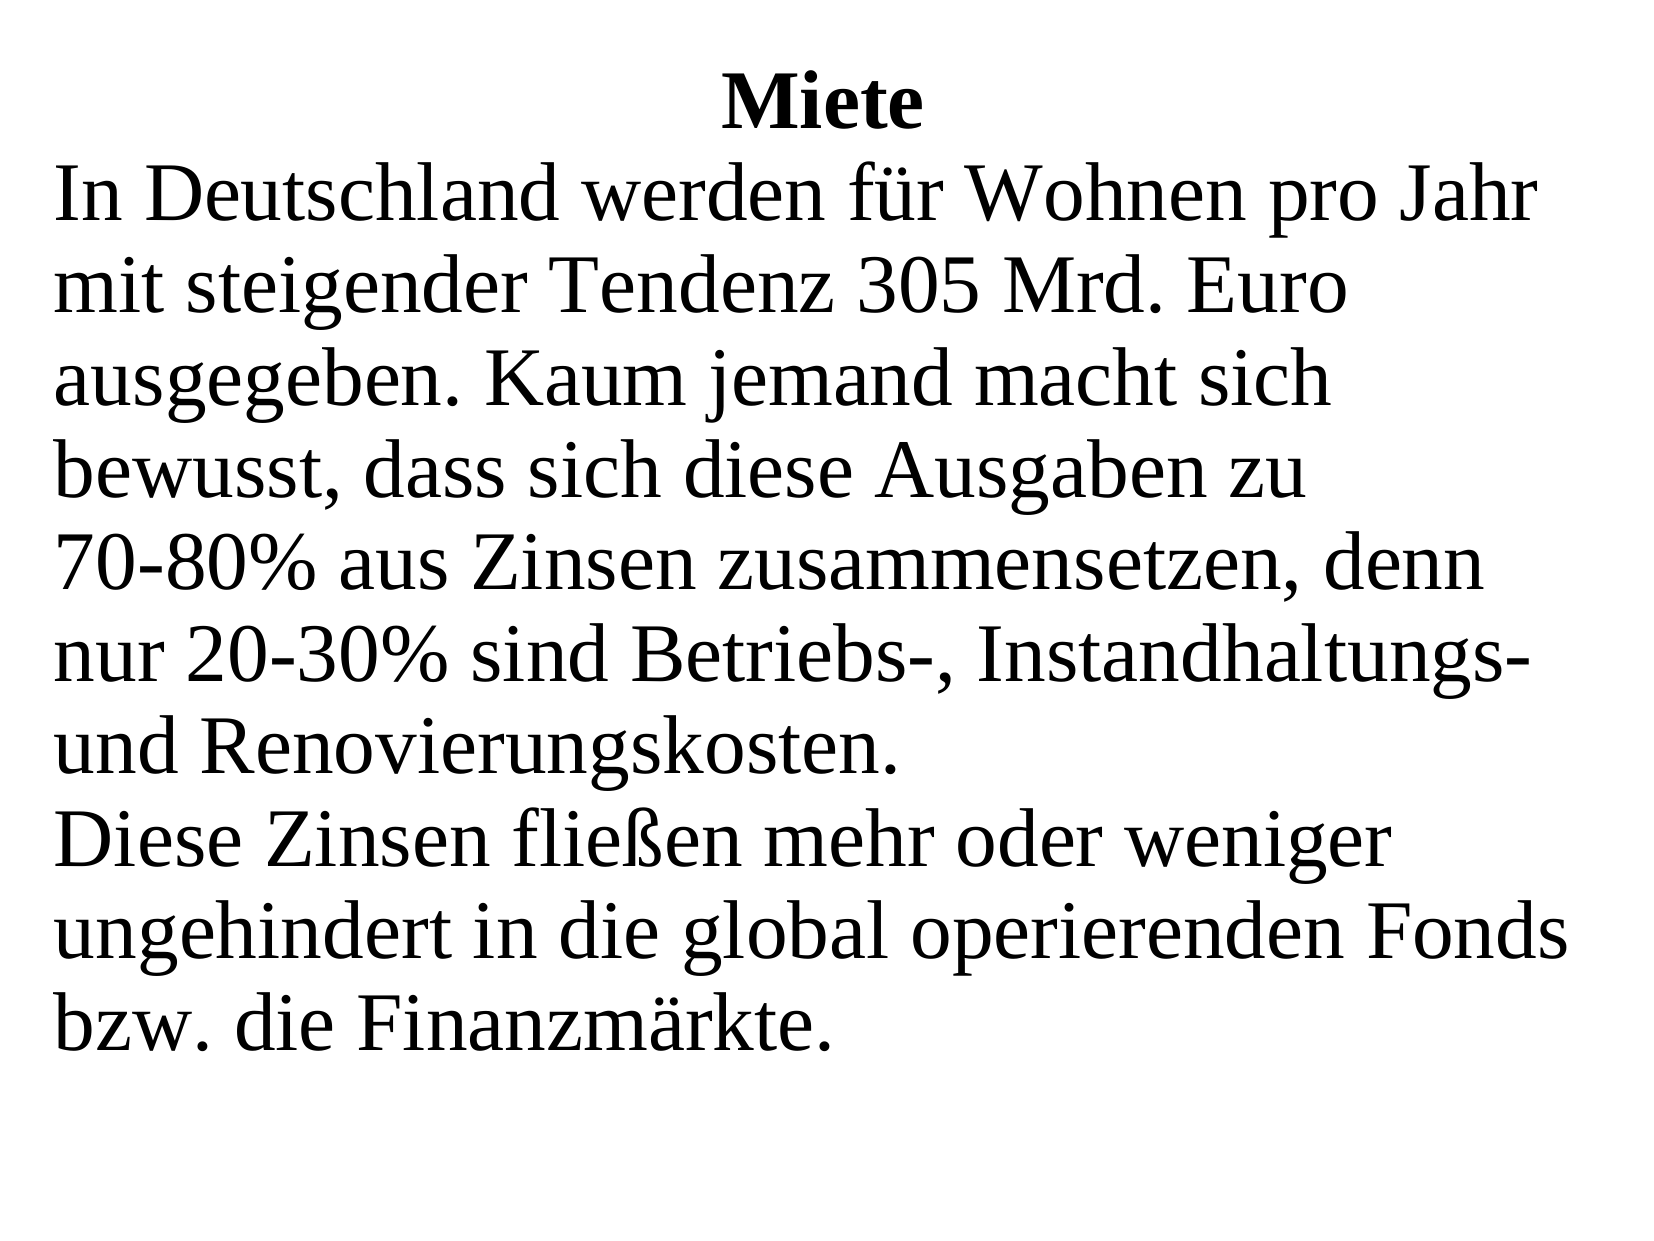

Miete
In Deutschland werden für Wohnen pro Jahr
mit steigender Tendenz 305 Mrd. Euro
ausgegeben. Kaum jemand macht sich
bewusst, dass sich diese Ausgaben zu
70-80% aus Zinsen zusammensetzen, denn
nur 20-30% sind Betriebs-, Instandhaltungs-
und Renovierungskosten.
Diese Zinsen fließen mehr oder weniger
ungehindert in die global operierenden Fonds
bzw. die Finanzmärkte.